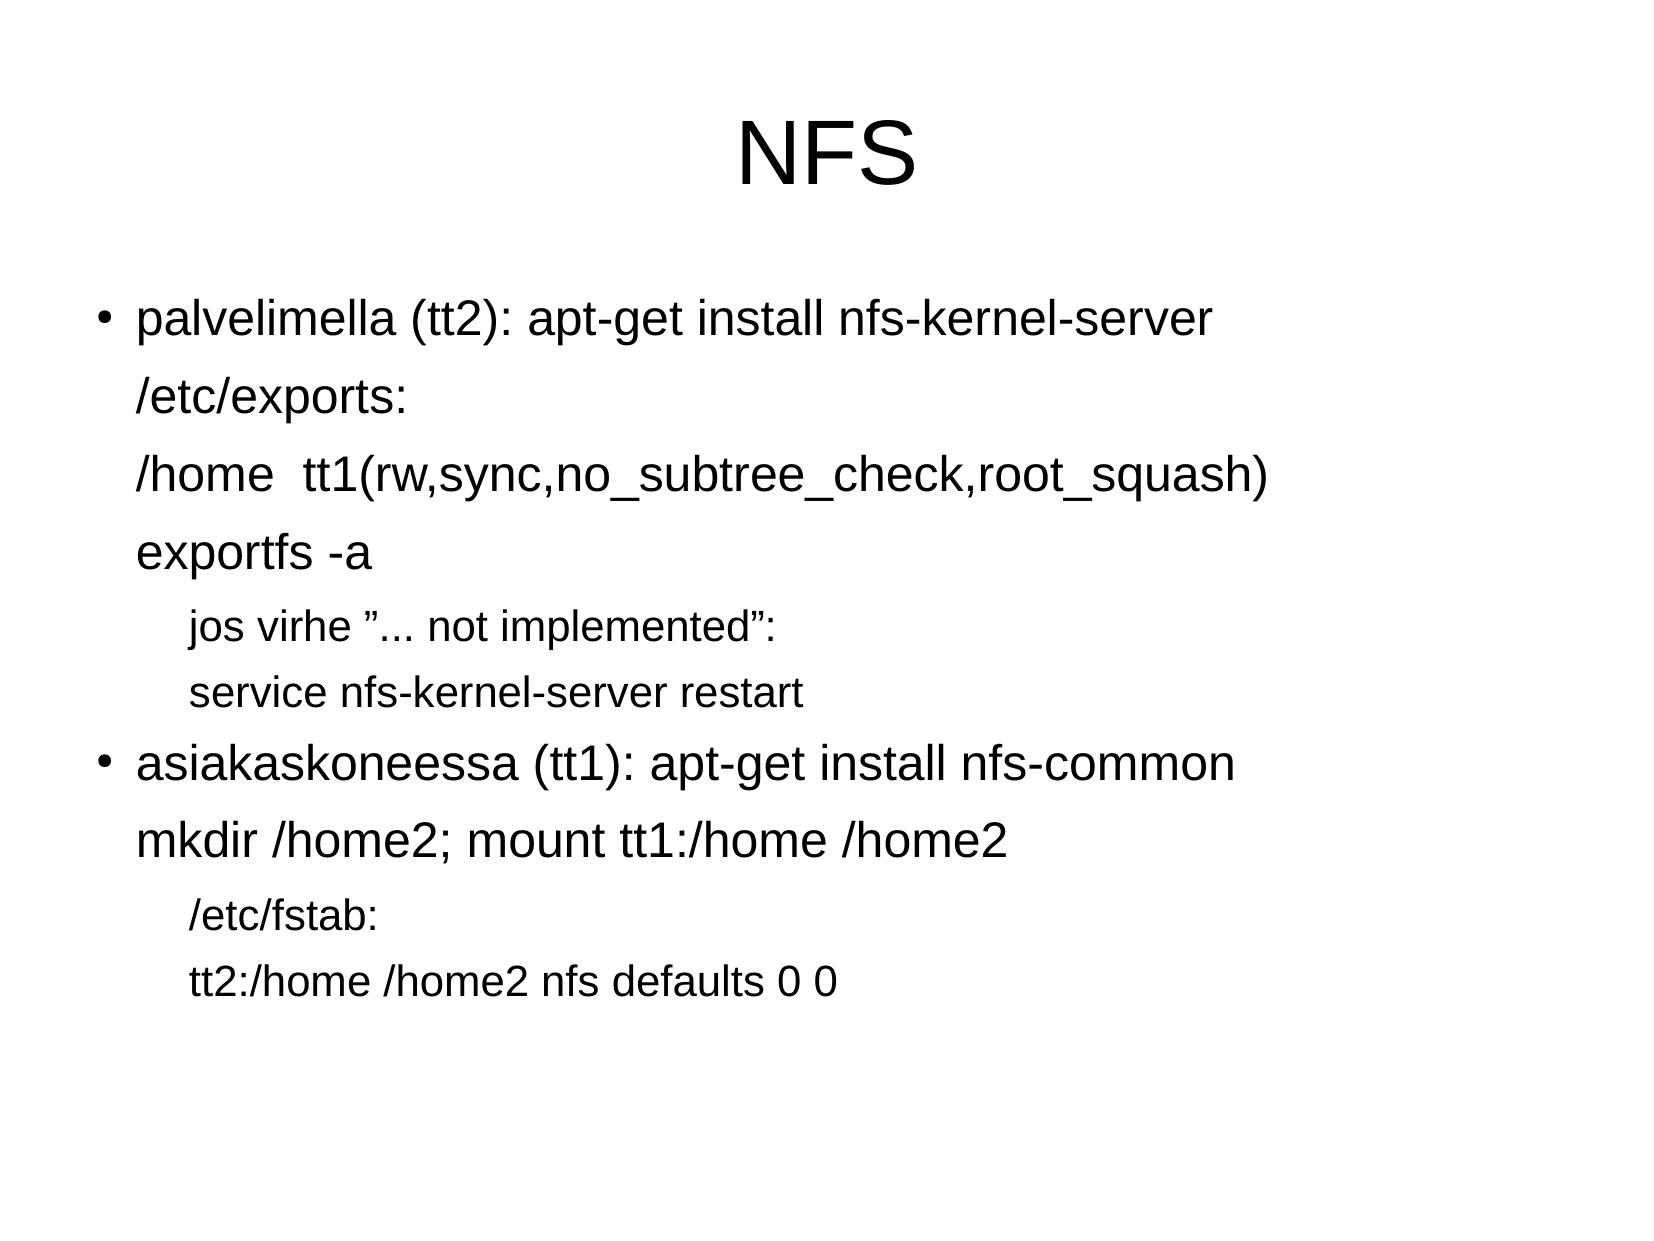

# NFS
palvelimella (tt2): apt-get install nfs-kernel-server
/etc/exports:
/home tt1(rw,sync,no_subtree_check,root_squash)
exportfs -a
jos virhe ”... not implemented”:
service nfs-kernel-server restart
asiakaskoneessa (tt1): apt-get install nfs-common
mkdir /home2; mount tt1:/home /home2
/etc/fstab:
tt2:/home /home2 nfs defaults 0 0